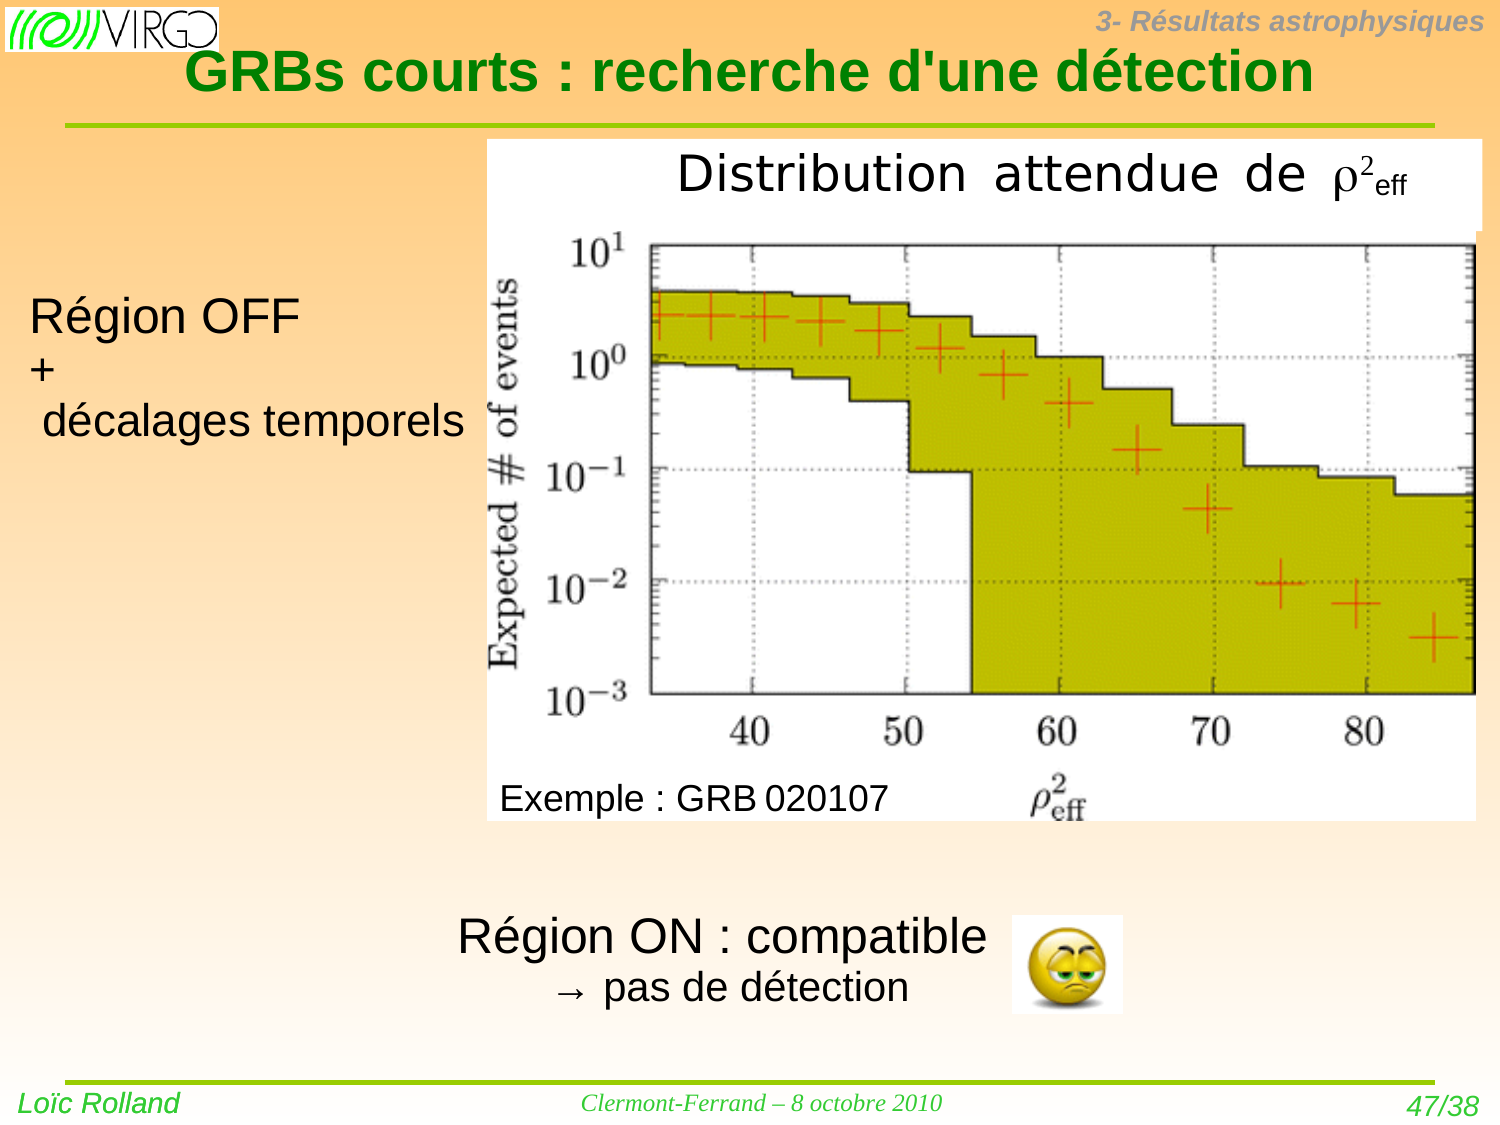

3- Résultats astrophysiques
# GRBs courts : recherche d'une détection
 Distribution attendue de r2eff
Région OFF
+
 décalages temporels
Exemple : GRB 020107
Région ON : compatible
→ pas de détection
47